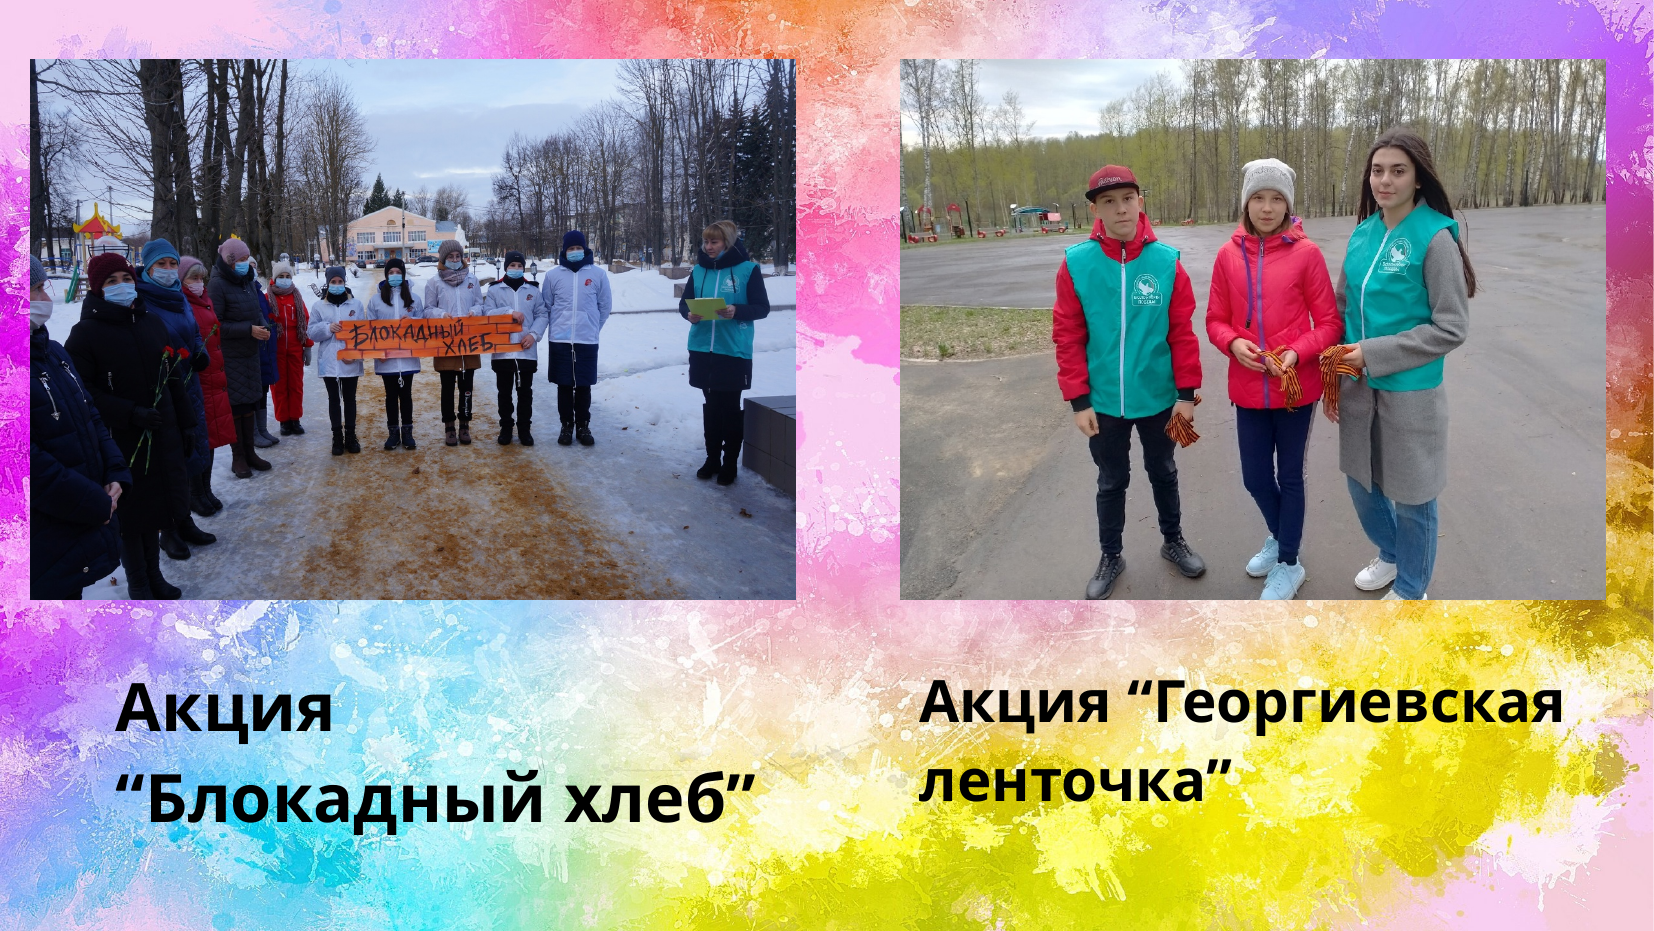

# Акция “Блокадный хлеб”
Акция “Георгиевская ленточка”